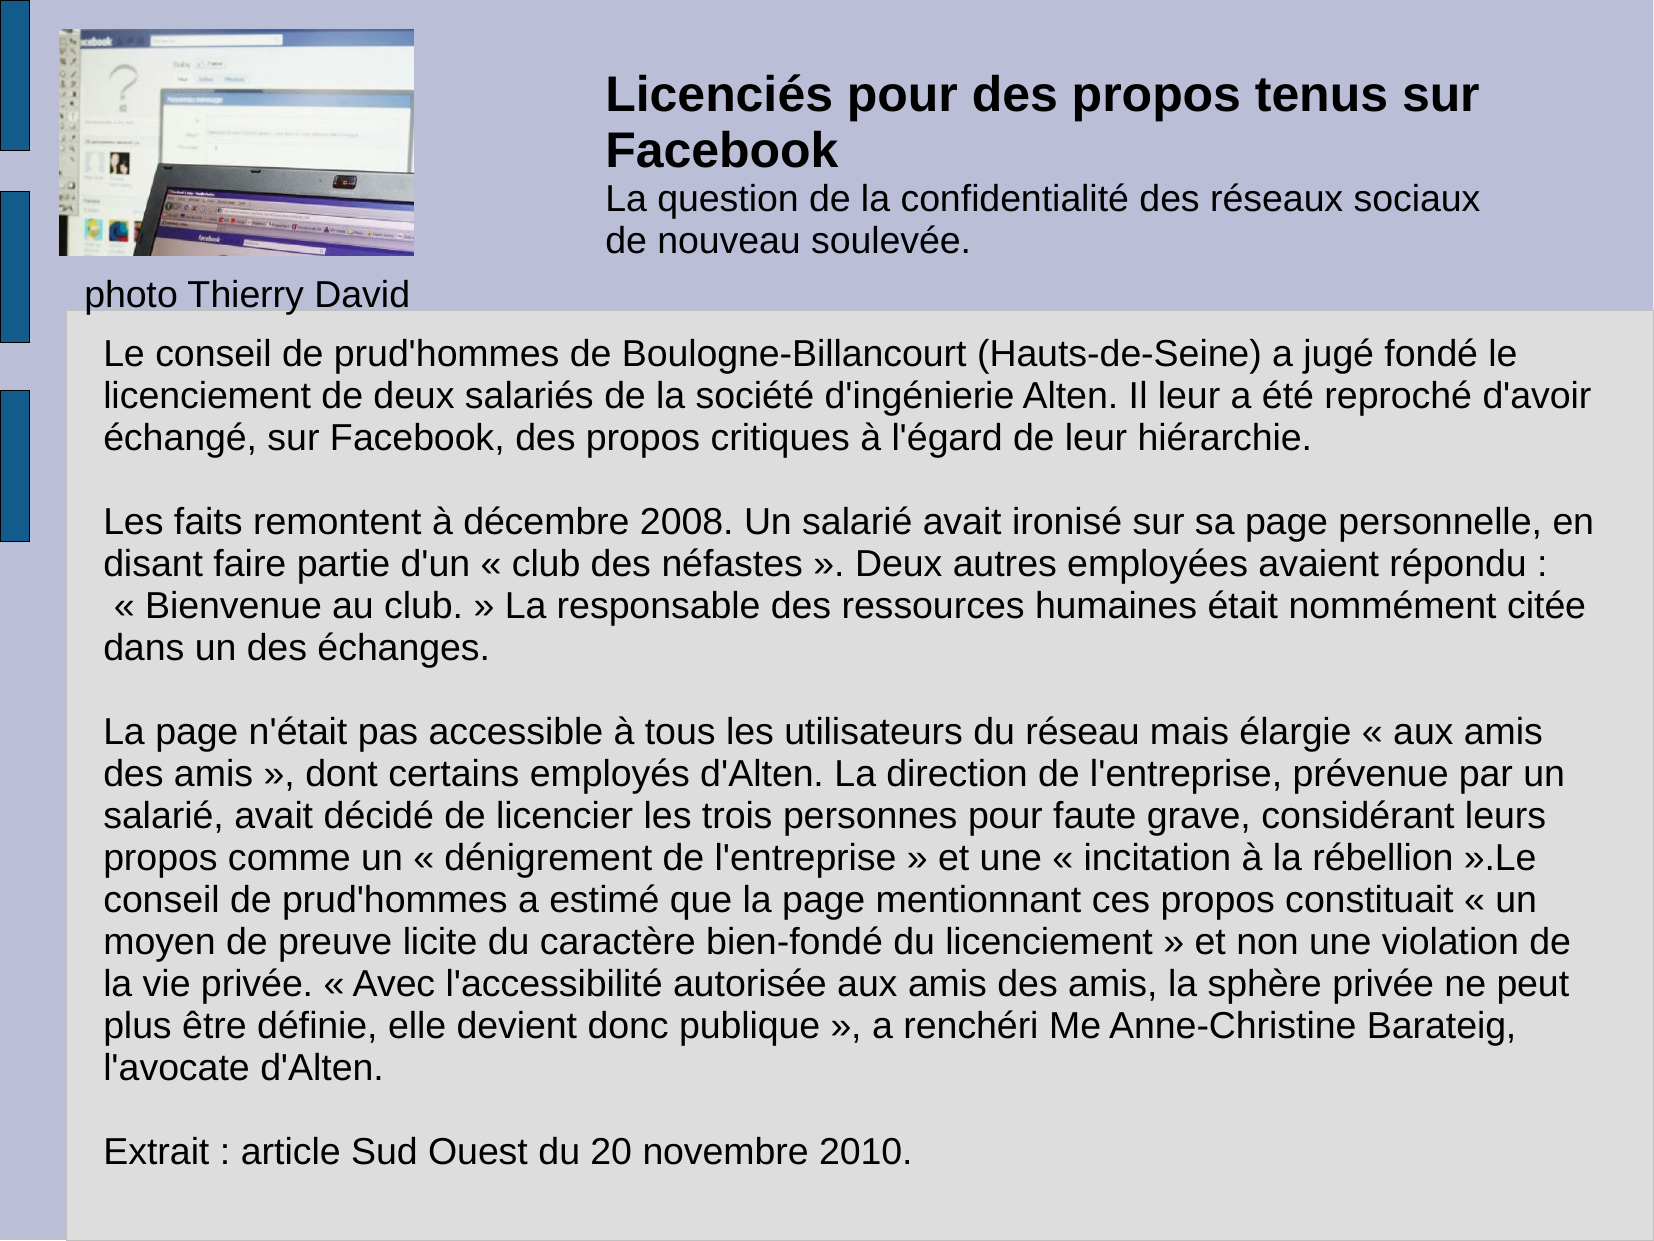

Licenciés pour des propos tenus sur Facebook
La question de la confidentialité des réseaux sociaux de nouveau soulevée.
 photo Thierry David
Le conseil de prud'hommes de Boulogne-Billancourt (Hauts-de-Seine) a jugé fondé le licenciement de deux salariés de la société d'ingénierie Alten. Il leur a été reproché d'avoir échangé, sur Facebook, des propos critiques à l'égard de leur hiérarchie.
Les faits remontent à décembre 2008. Un salarié avait ironisé sur sa page personnelle, en disant faire partie d'un « club des néfastes ». Deux autres employées avaient répondu :
 « Bienvenue au club. » La responsable des ressources humaines était nommément citée dans un des échanges.
La page n'était pas accessible à tous les utilisateurs du réseau mais élargie « aux amis des amis », dont certains employés d'Alten. La direction de l'entreprise, prévenue par un salarié, avait décidé de licencier les trois personnes pour faute grave, considérant leurs propos comme un « dénigrement de l'entreprise » et une « incitation à la rébellion ».Le conseil de prud'hommes a estimé que la page mentionnant ces propos constituait « un moyen de preuve licite du caractère bien-fondé du licenciement » et non une violation de la vie privée. « Avec l'accessibilité autorisée aux amis des amis, la sphère privée ne peut plus être définie, elle devient donc publique », a renchéri Me Anne-Christine Barateig, l'avocate d'Alten.
Extrait : article Sud Ouest du 20 novembre 2010.